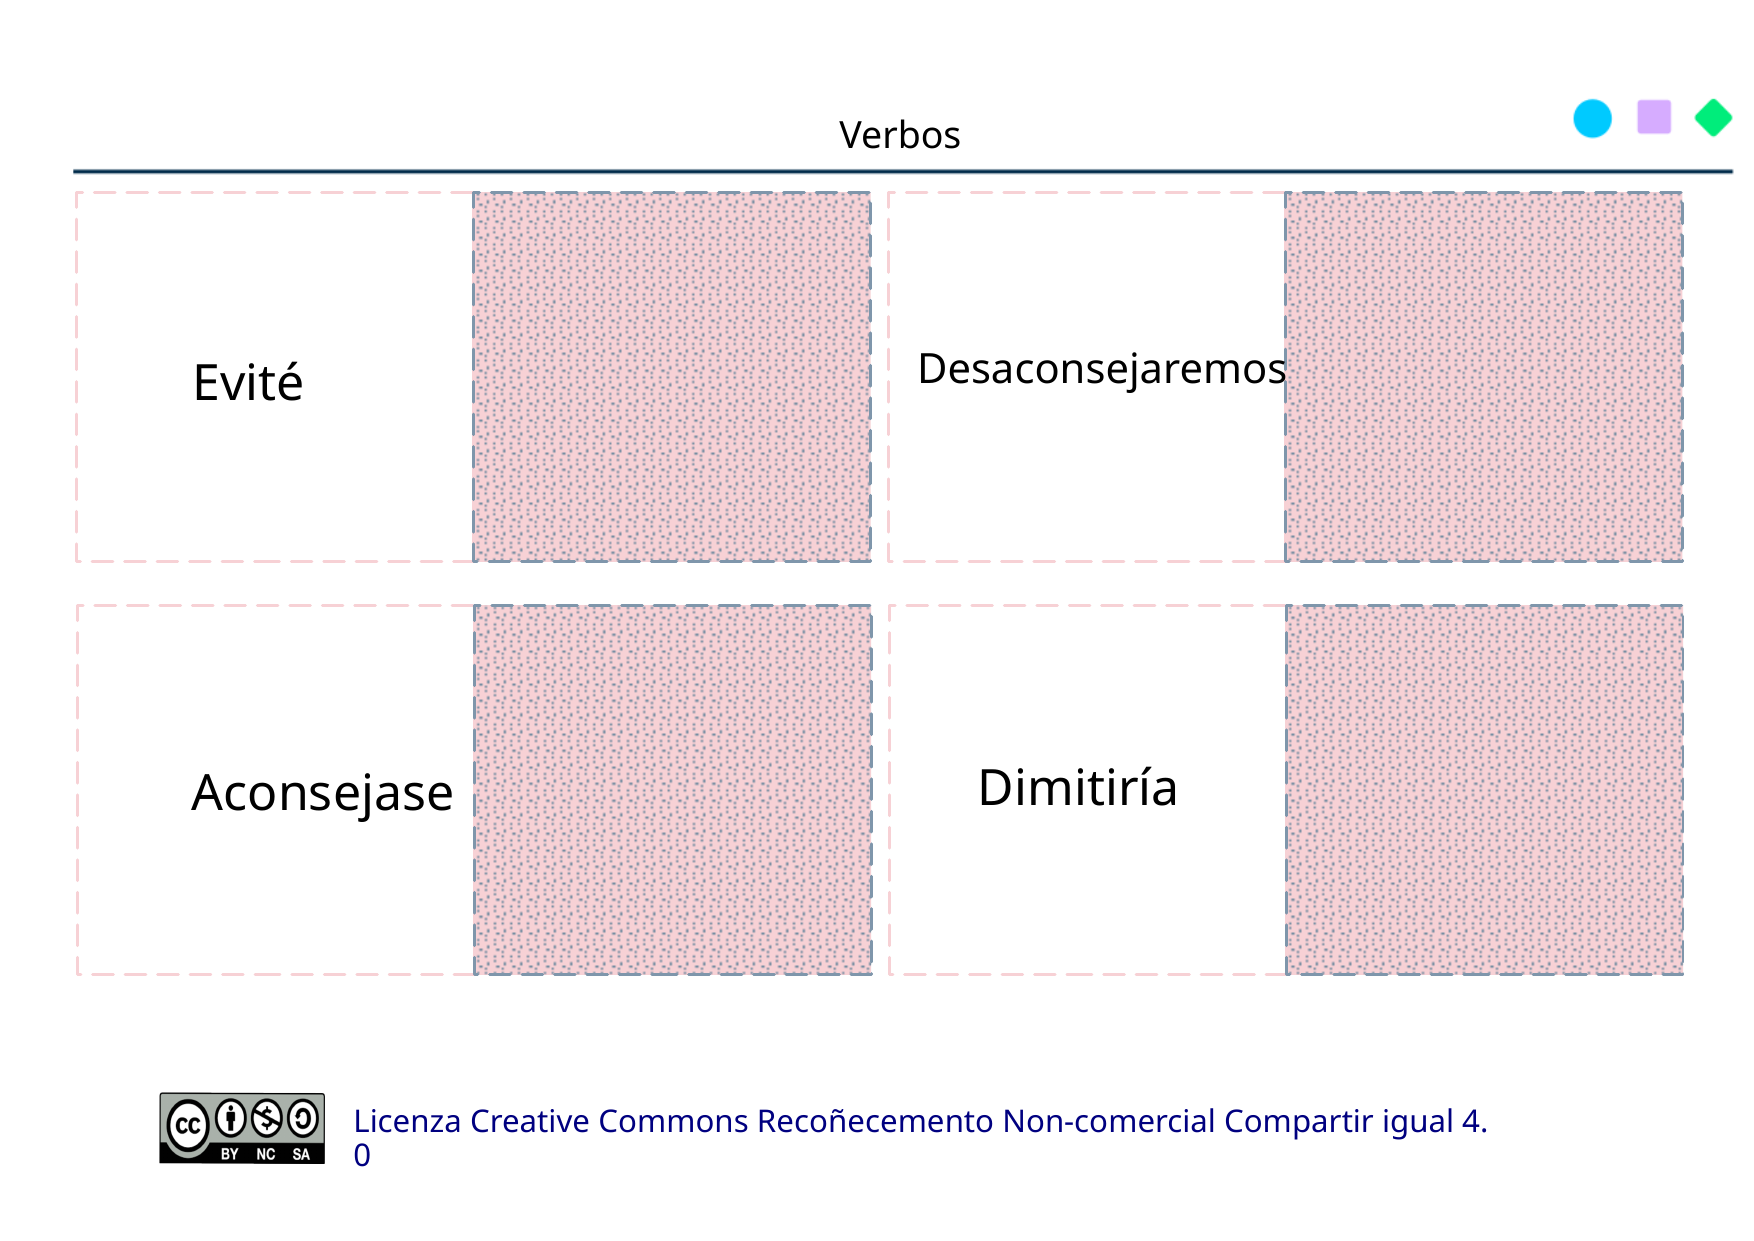

Verbos
Desaconsejaremos
Evité
Dimitiría
Aconsejase
Licenza Creative Commons Recoñecemento Non-comercial Compartir igual 4.0